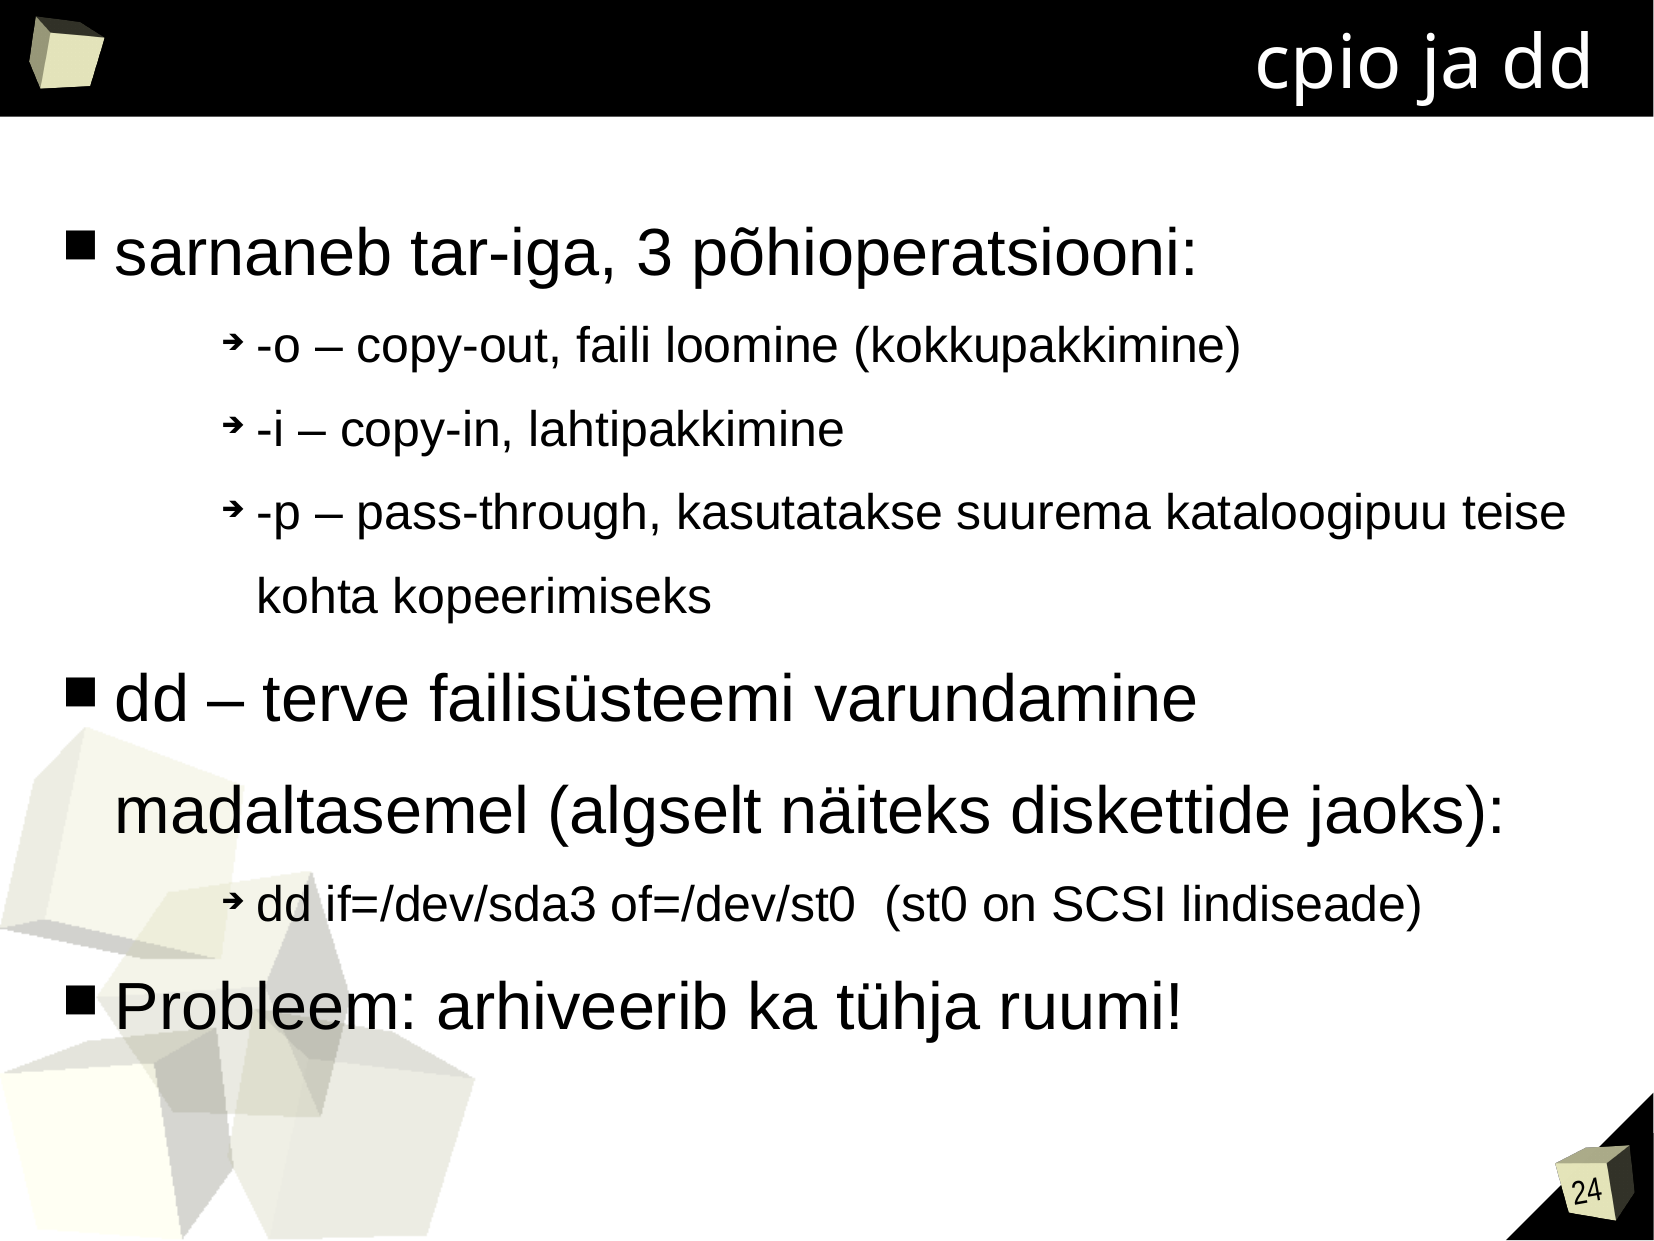

# cpio ja dd
sarnaneb tar-iga, 3 põhioperatsiooni:
-o – copy-out, faili loomine (kokkupakkimine)
-i – copy-in, lahtipakkimine
-p – pass-through, kasutatakse suurema kataloogipuu teise kohta kopeerimiseks
dd – terve failisüsteemi varundamine madaltasemel (algselt näiteks diskettide jaoks):
dd if=/dev/sda3 of=/dev/st0 (st0 on SCSI lindiseade)
Probleem: arhiveerib ka tühja ruumi!